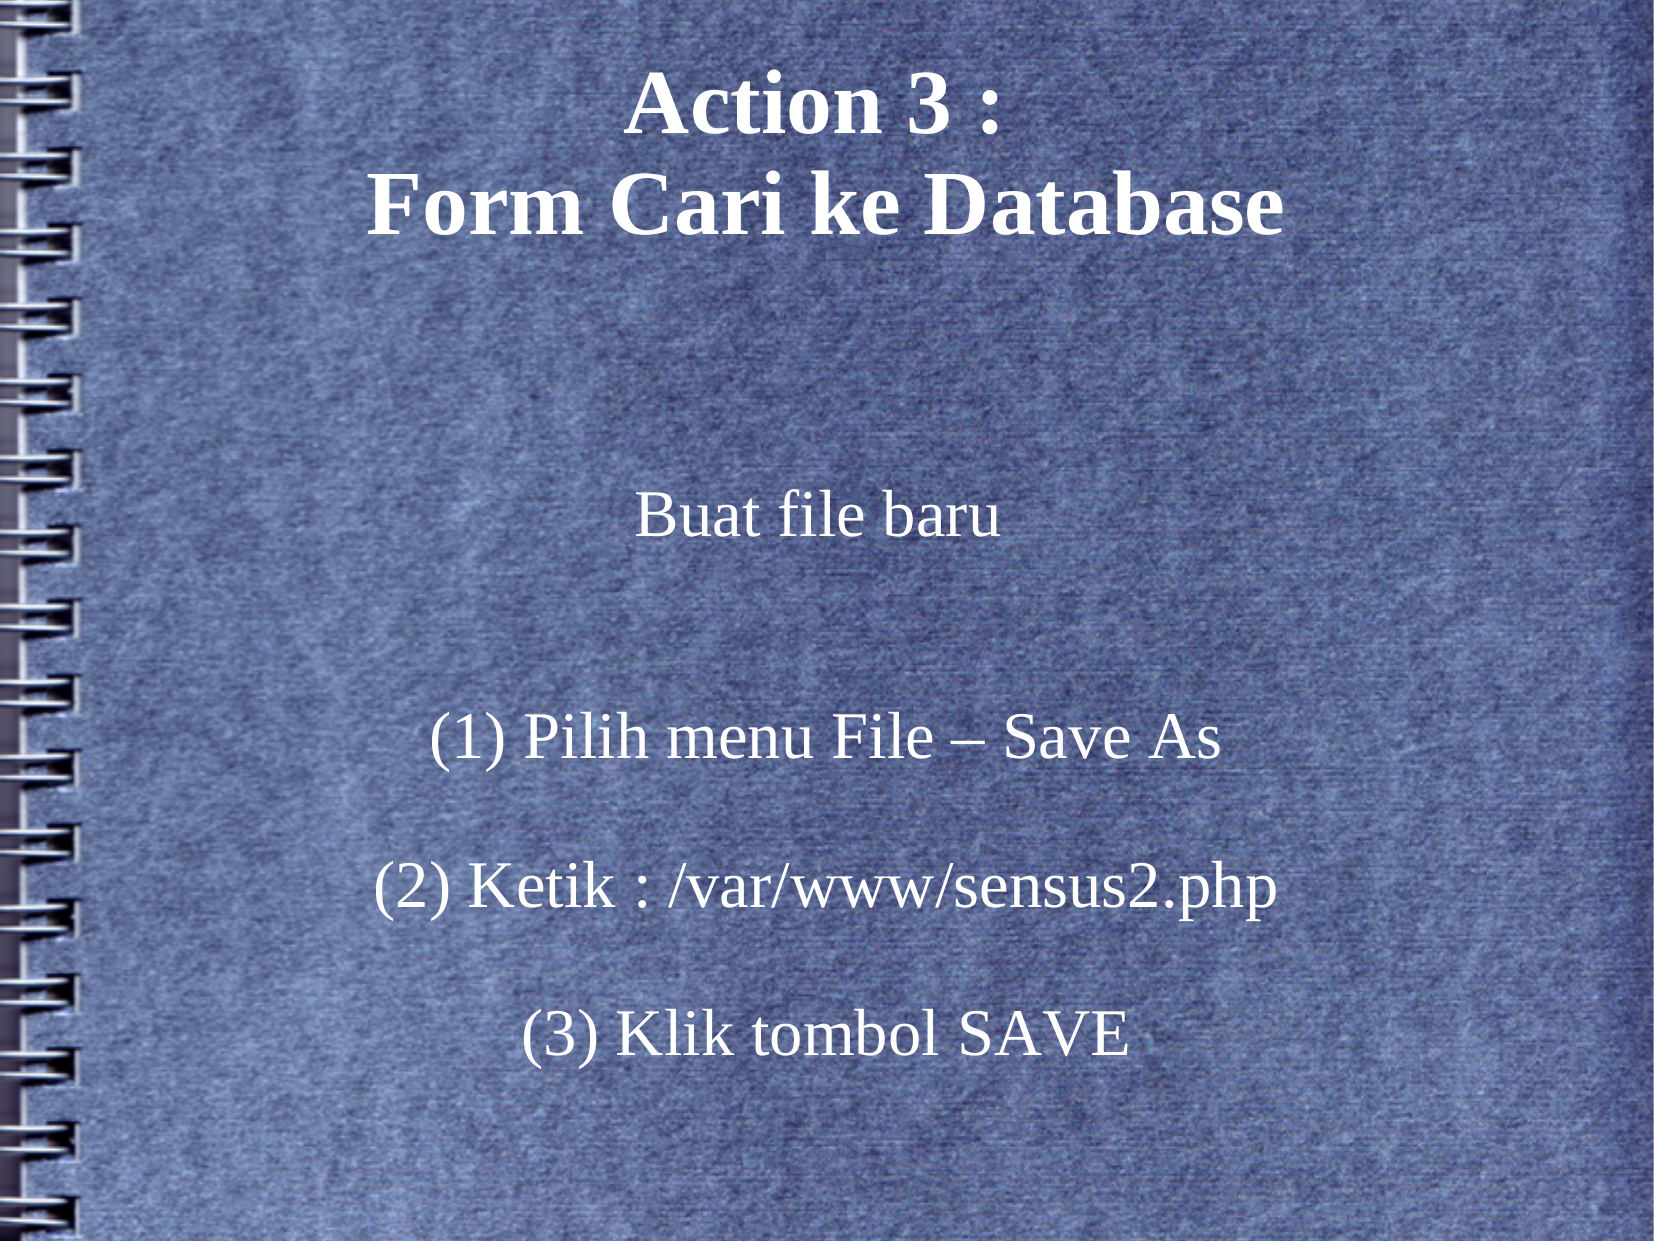

# Action 3 : Form Cari ke Database
Buat file baru
(1) Pilih menu File – Save As
(2) Ketik : /var/www/sensus2.php
(3) Klik tombol SAVE